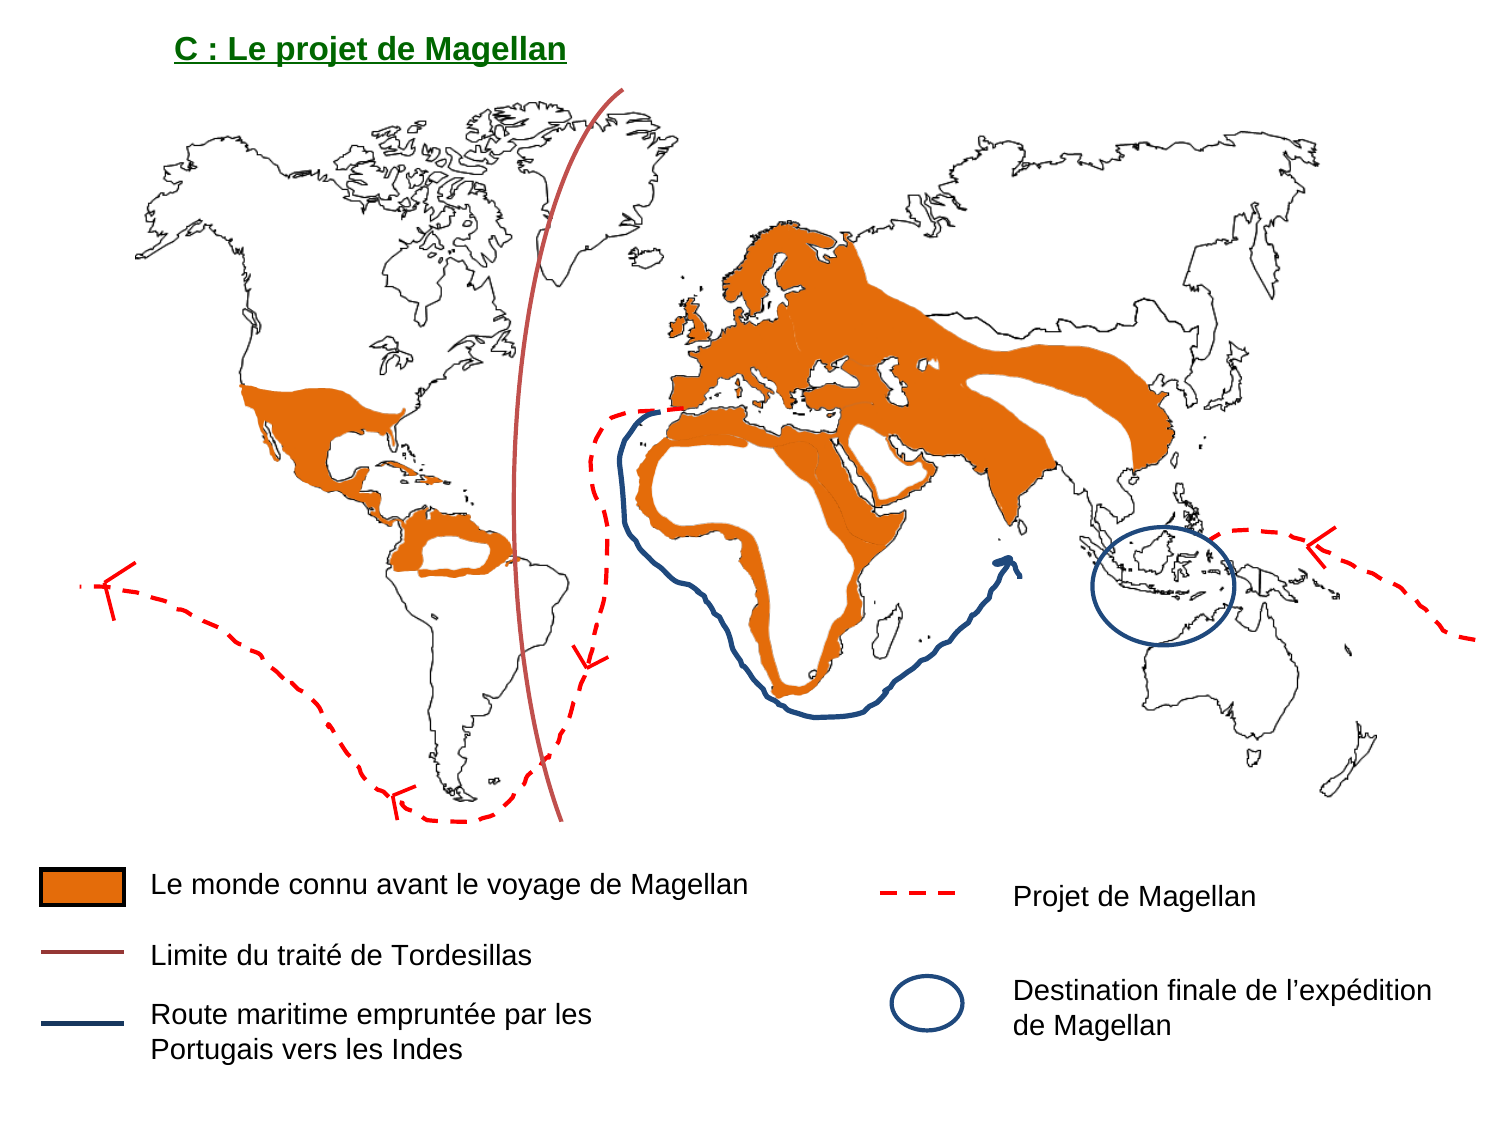

C : Le projet de Magellan
Le monde connu avant le voyage de Magellan
Projet de Magellan
Limite du traité de Tordesillas
Destination finale de l’expédition de Magellan
Route maritime empruntée par les Portugais vers les Indes